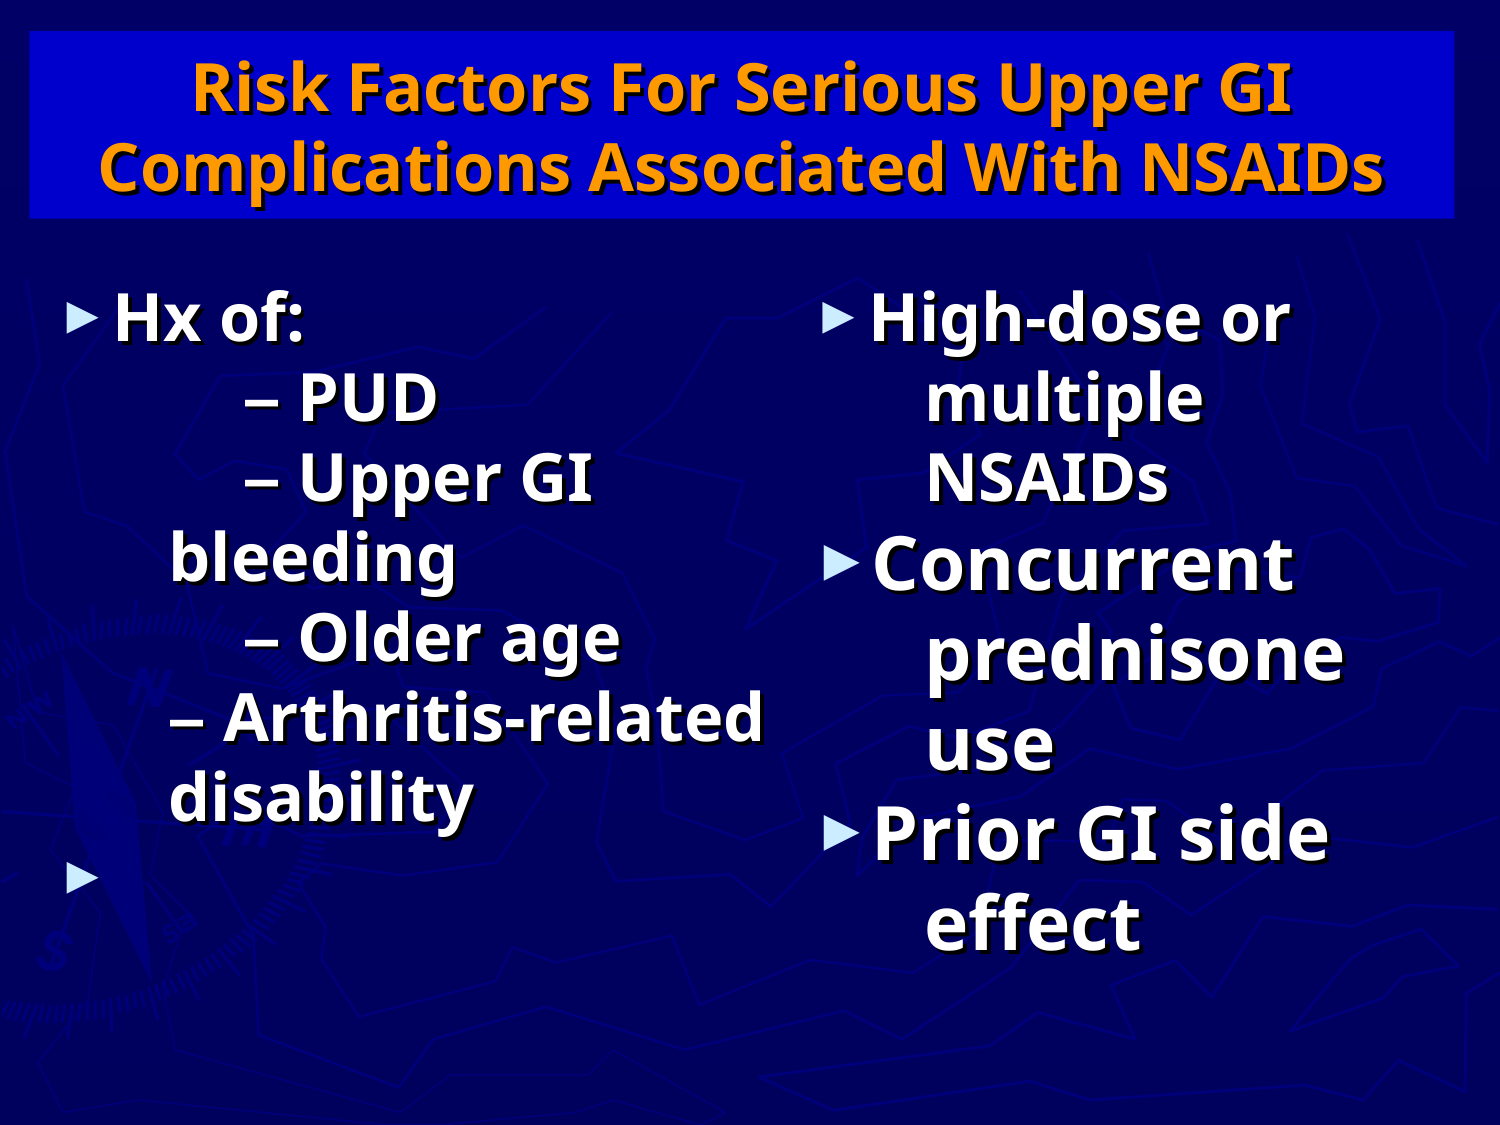

# Risk Factors For Serious Upper GI Complications Associated With NSAIDs
Hx of:
 	– PUD
	– Upper GI bleeding
	– Older age
– Arthritis-related disability
High-dose or multiple NSAIDs
Concurrent prednisone use
Prior GI side effect